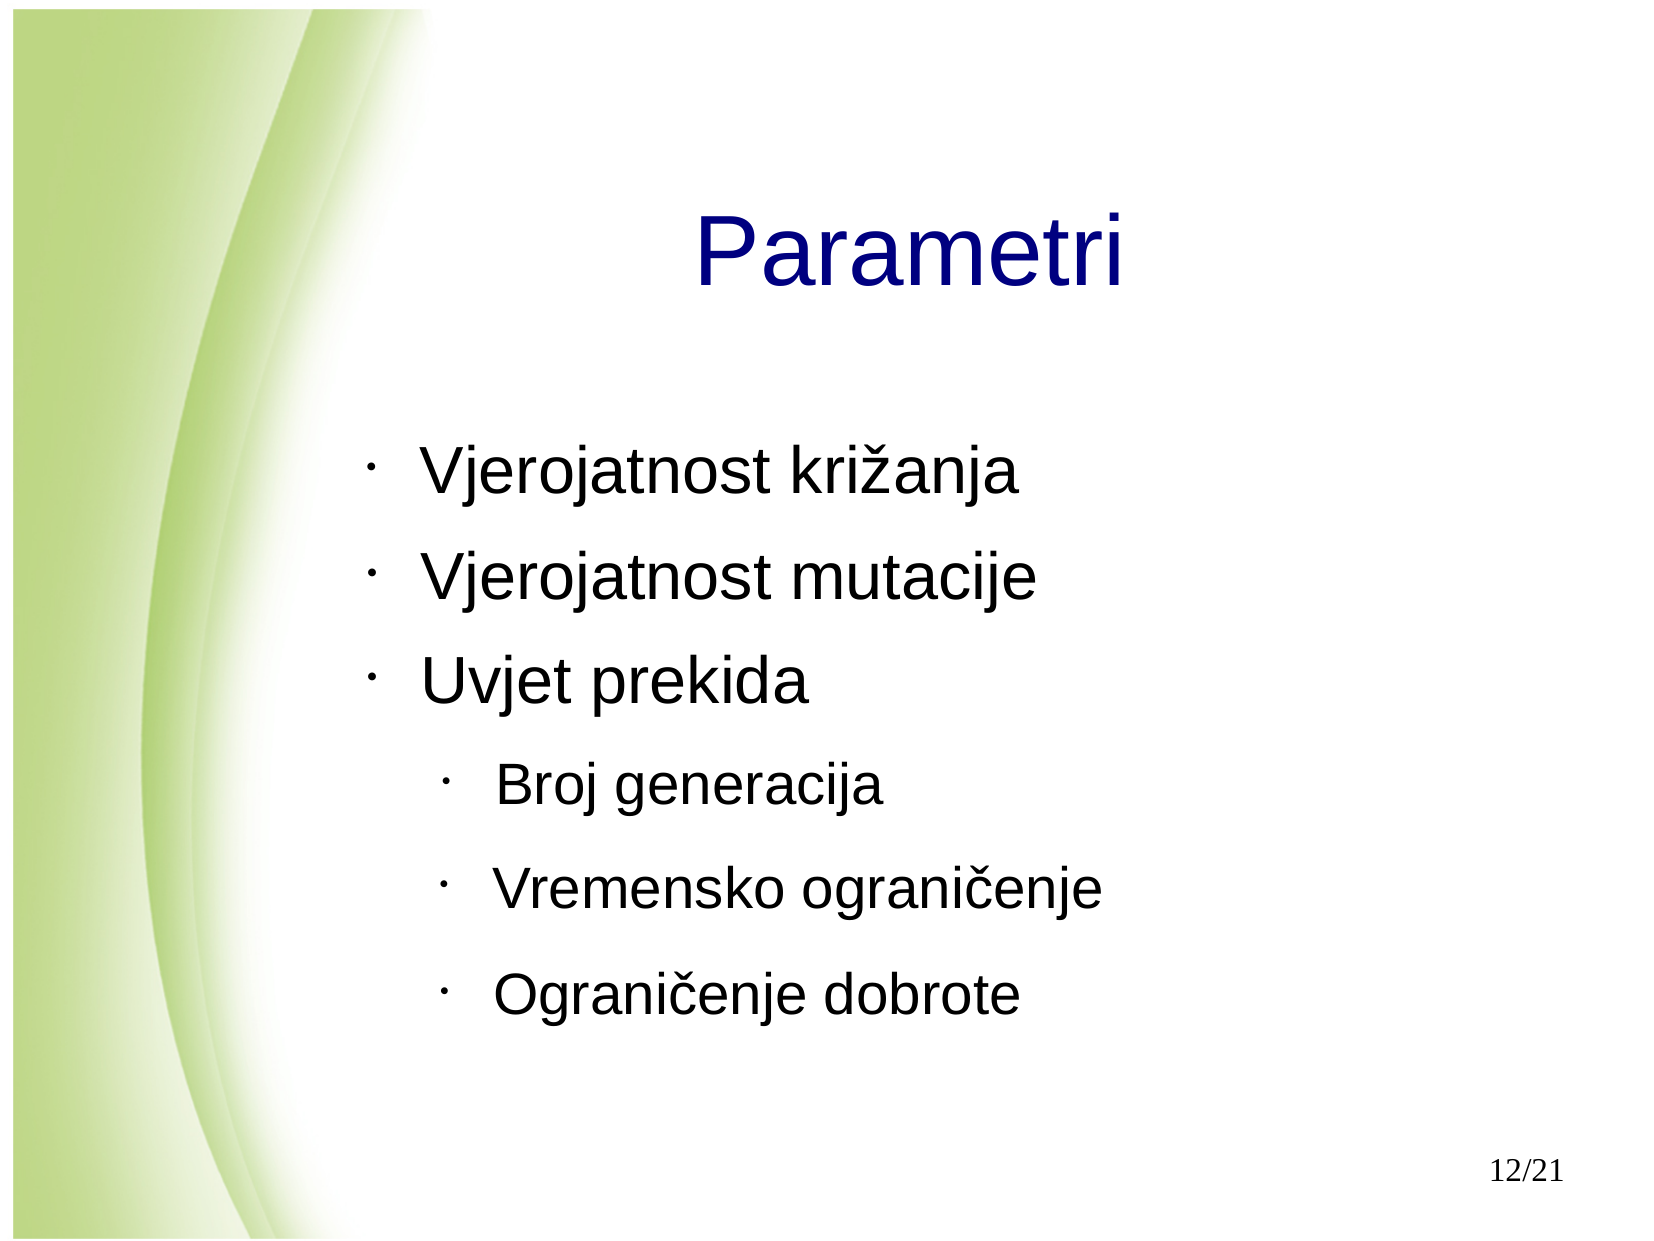

# Parametri
Vjerojatnost križanja
Vjerojatnost mutacije
Uvjet prekida
Broj generacija
Vremensko ograničenje
Ograničenje dobrote